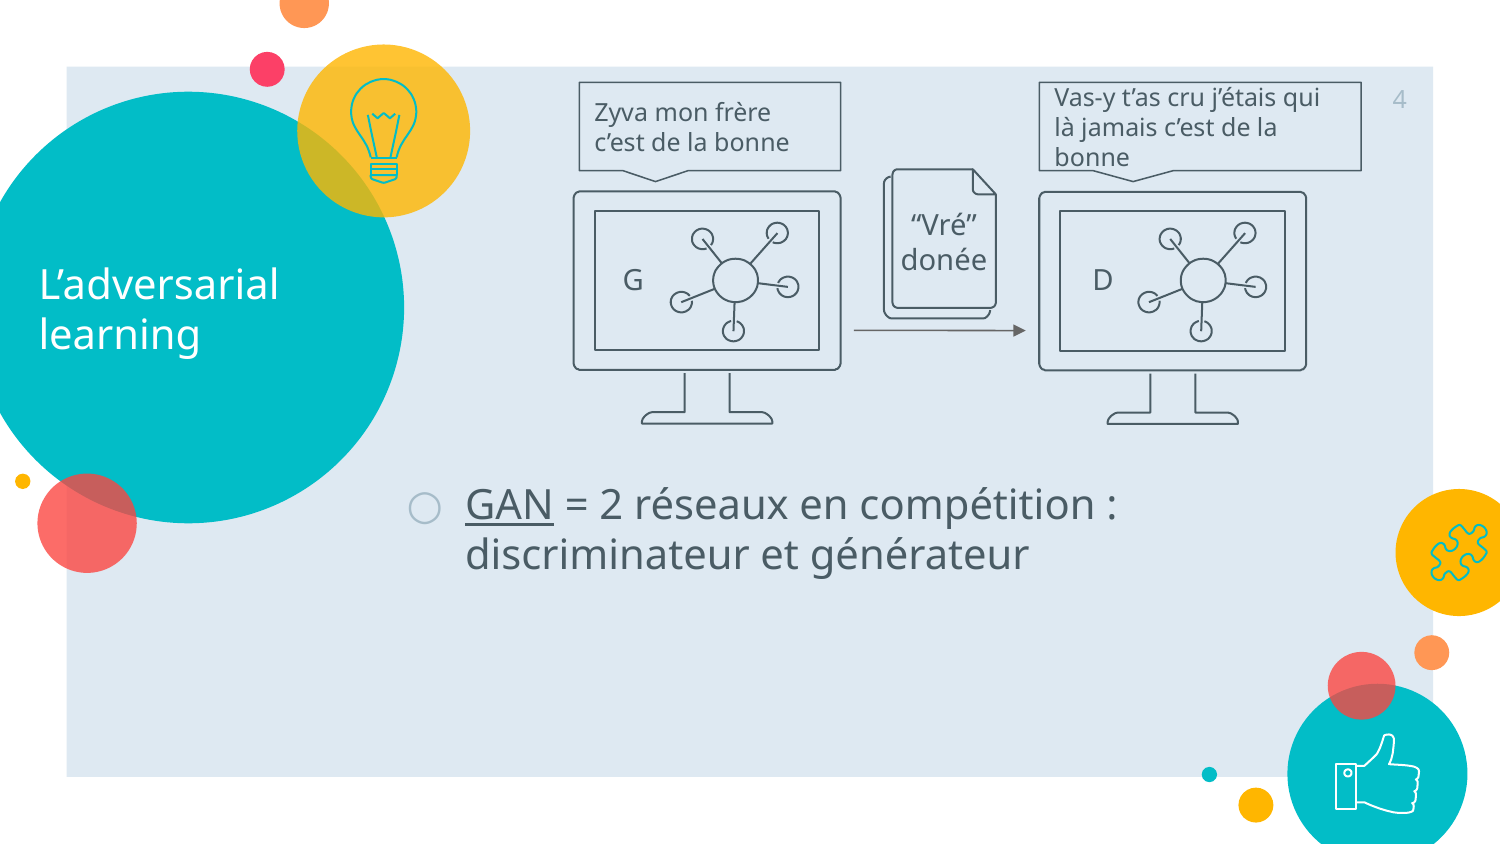

Zyva mon frère c’est de la bonne
Vas-y t’as cru j’étais qui là jamais c’est de la bonne
# L’adversarial learning
“Vré” donée
G
D
GAN = 2 réseaux en compétition : discriminateur et générateur